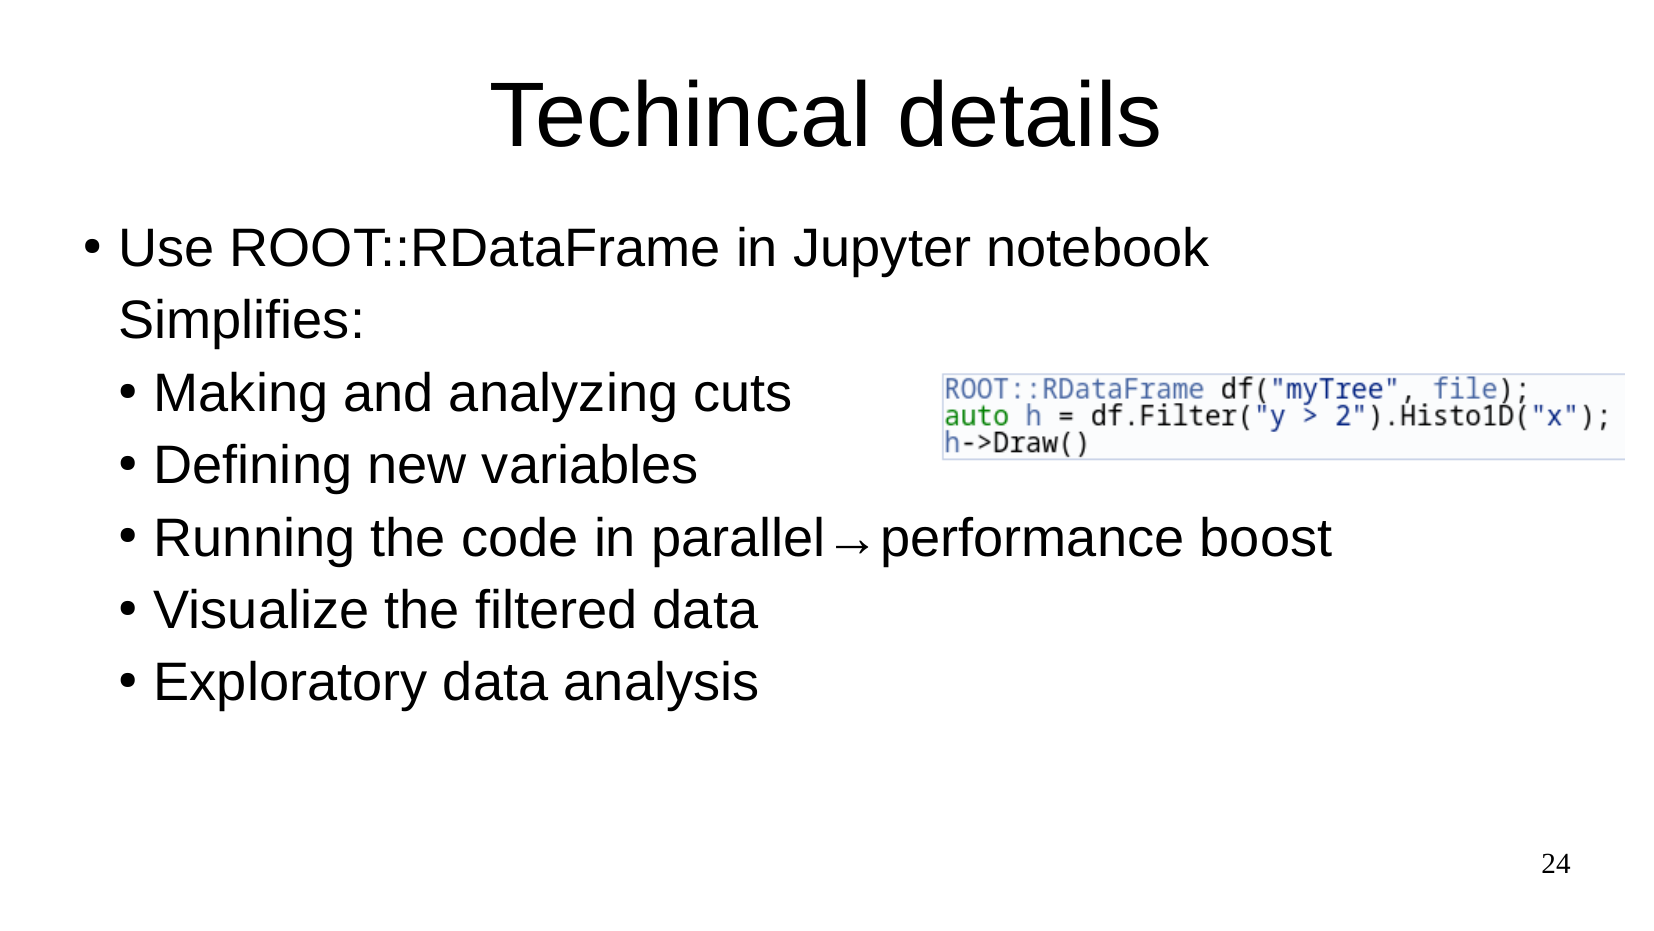

# Techincal details
Use ROOT::RDataFrame in Jupyter notebook
Simplifies:
Making and analyzing cuts
Defining new variables
Running the code in parallel→performance boost
Visualize the filtered data
Exploratory data analysis
24